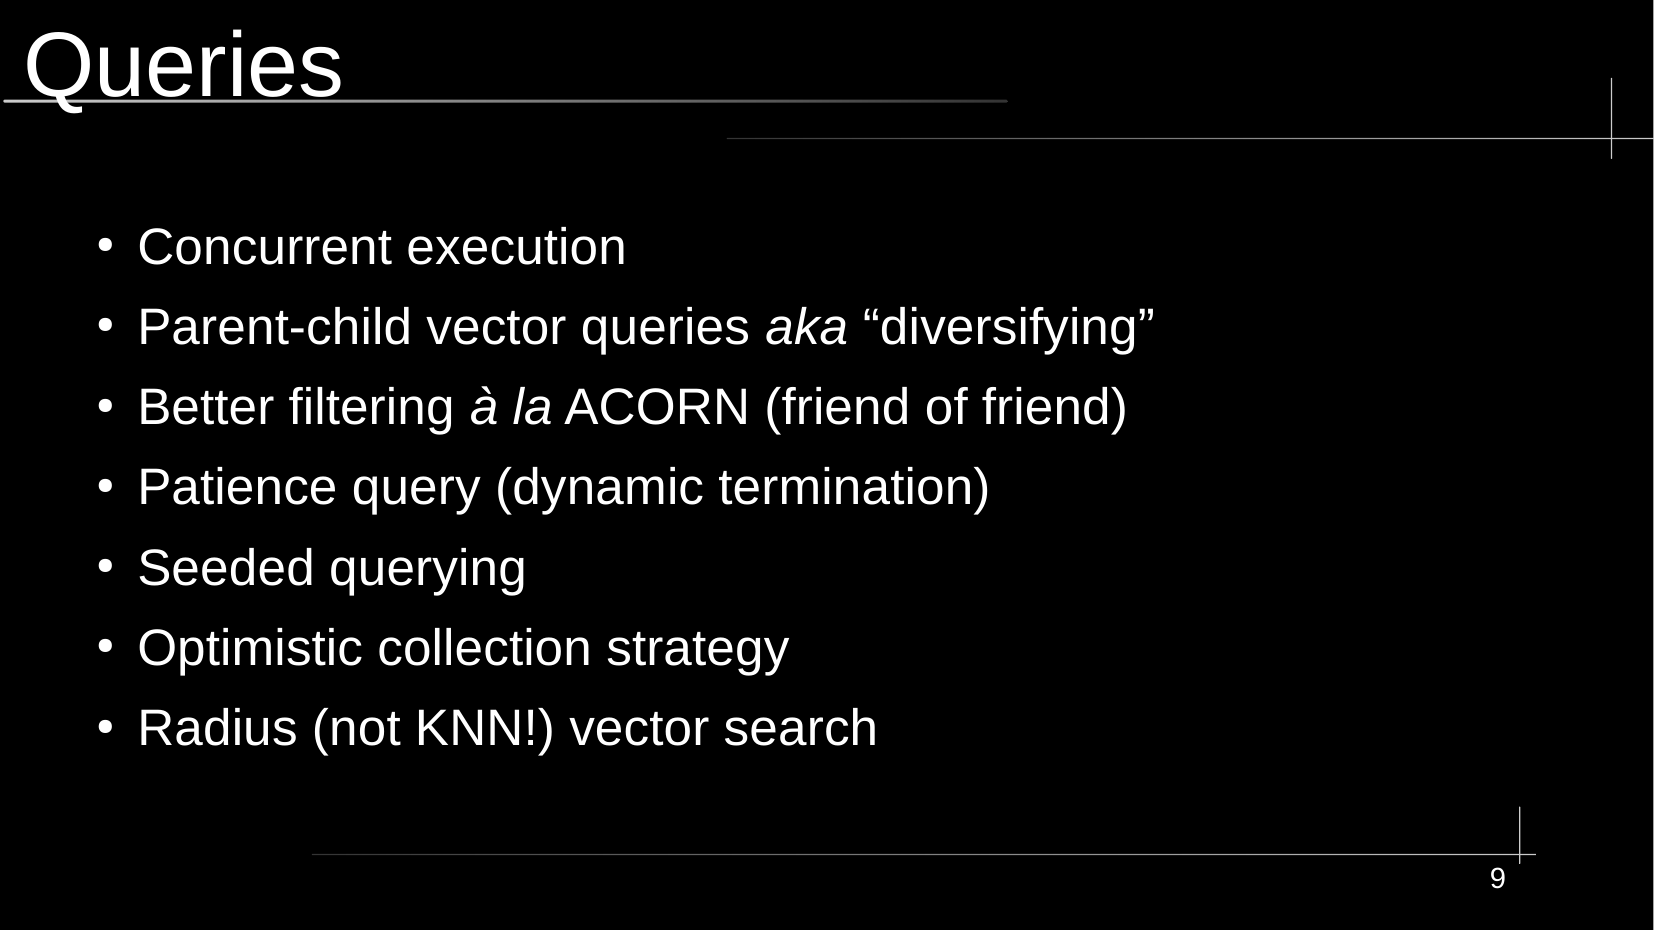

# Queries
Concurrent execution
Parent-child vector queries aka “diversifying”
Better filtering à la ACORN (friend of friend)
Patience query (dynamic termination)
Seeded querying
Optimistic collection strategy
Radius (not KNN!) vector search
9